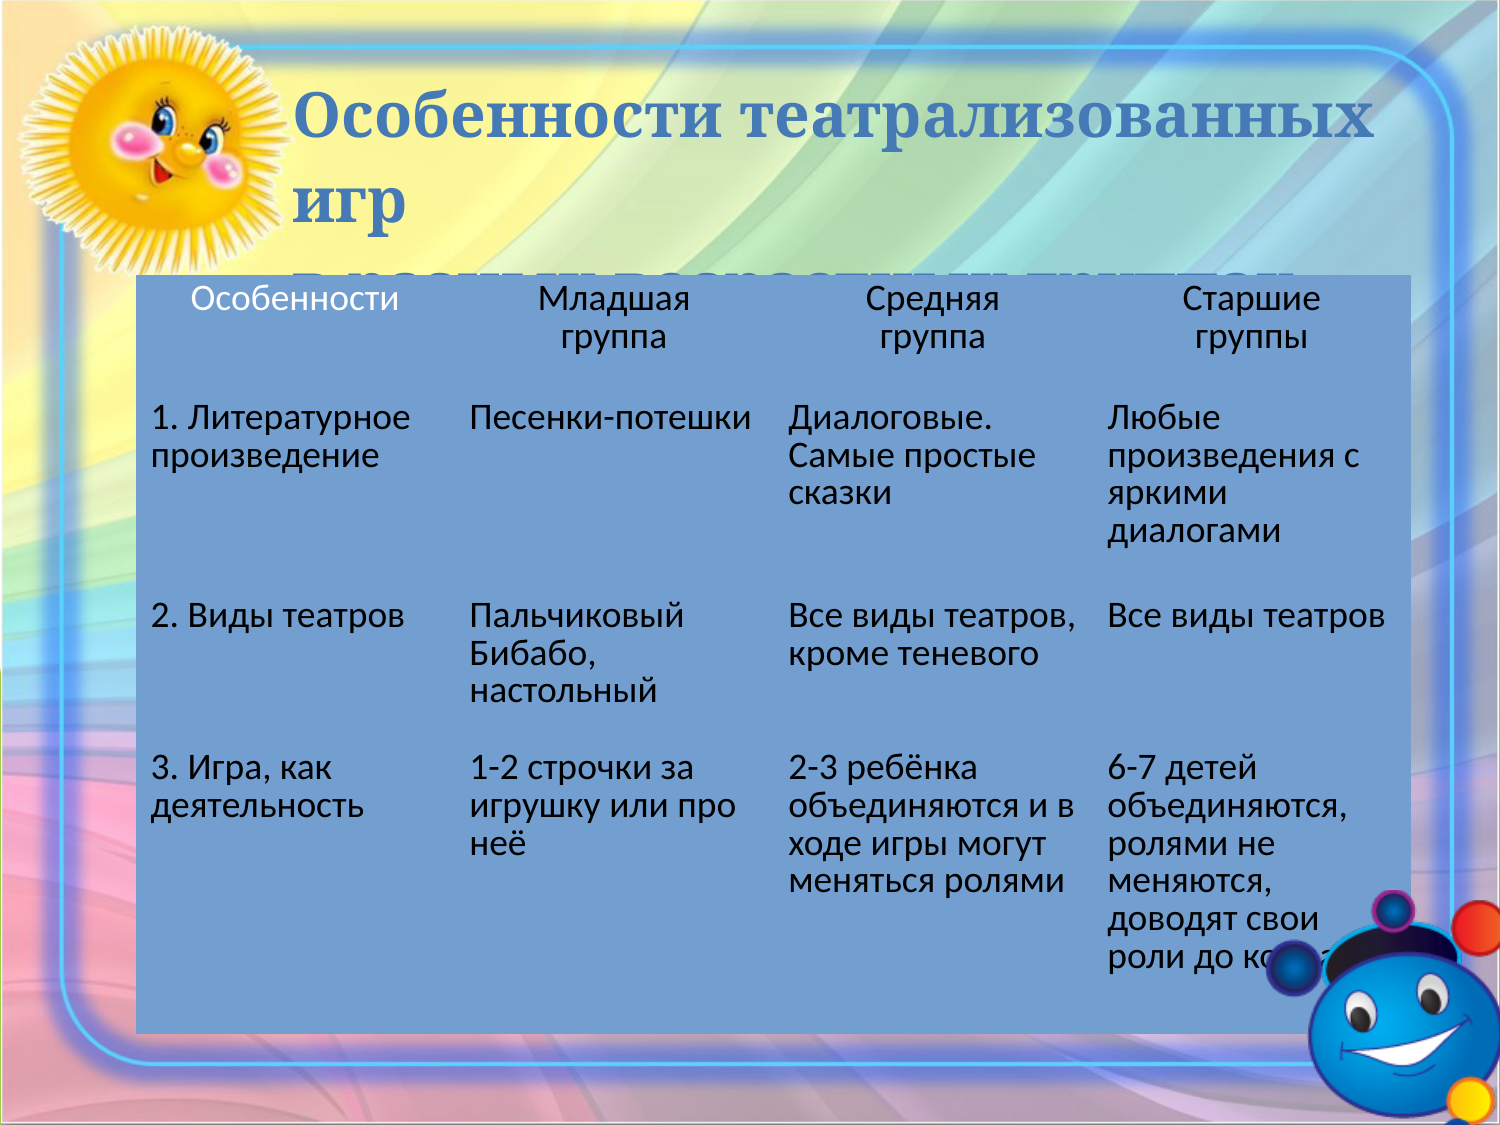

Особенности театрализованных игр
в разных возрастных группах
| Особенности | Младшая группа | Средняя группа | Старшие группы |
| --- | --- | --- | --- |
| 1. Литературное произведение | Песенки-потешки | Диалоговые. Самые простые сказки | Любые произведения с яркими диалогами |
| 2. Виды театров | Пальчиковый Бибабо, настольный | Все виды театров, кроме теневого | Все виды театров |
| 3. Игра, как деятельность | 1-2 строчки за игрушку или про неё | 2-3 ребёнка объединяются и в ходе игры могут меняться ролями | 6-7 детей объединяются, ролями не меняются, доводят свои роли до конца |